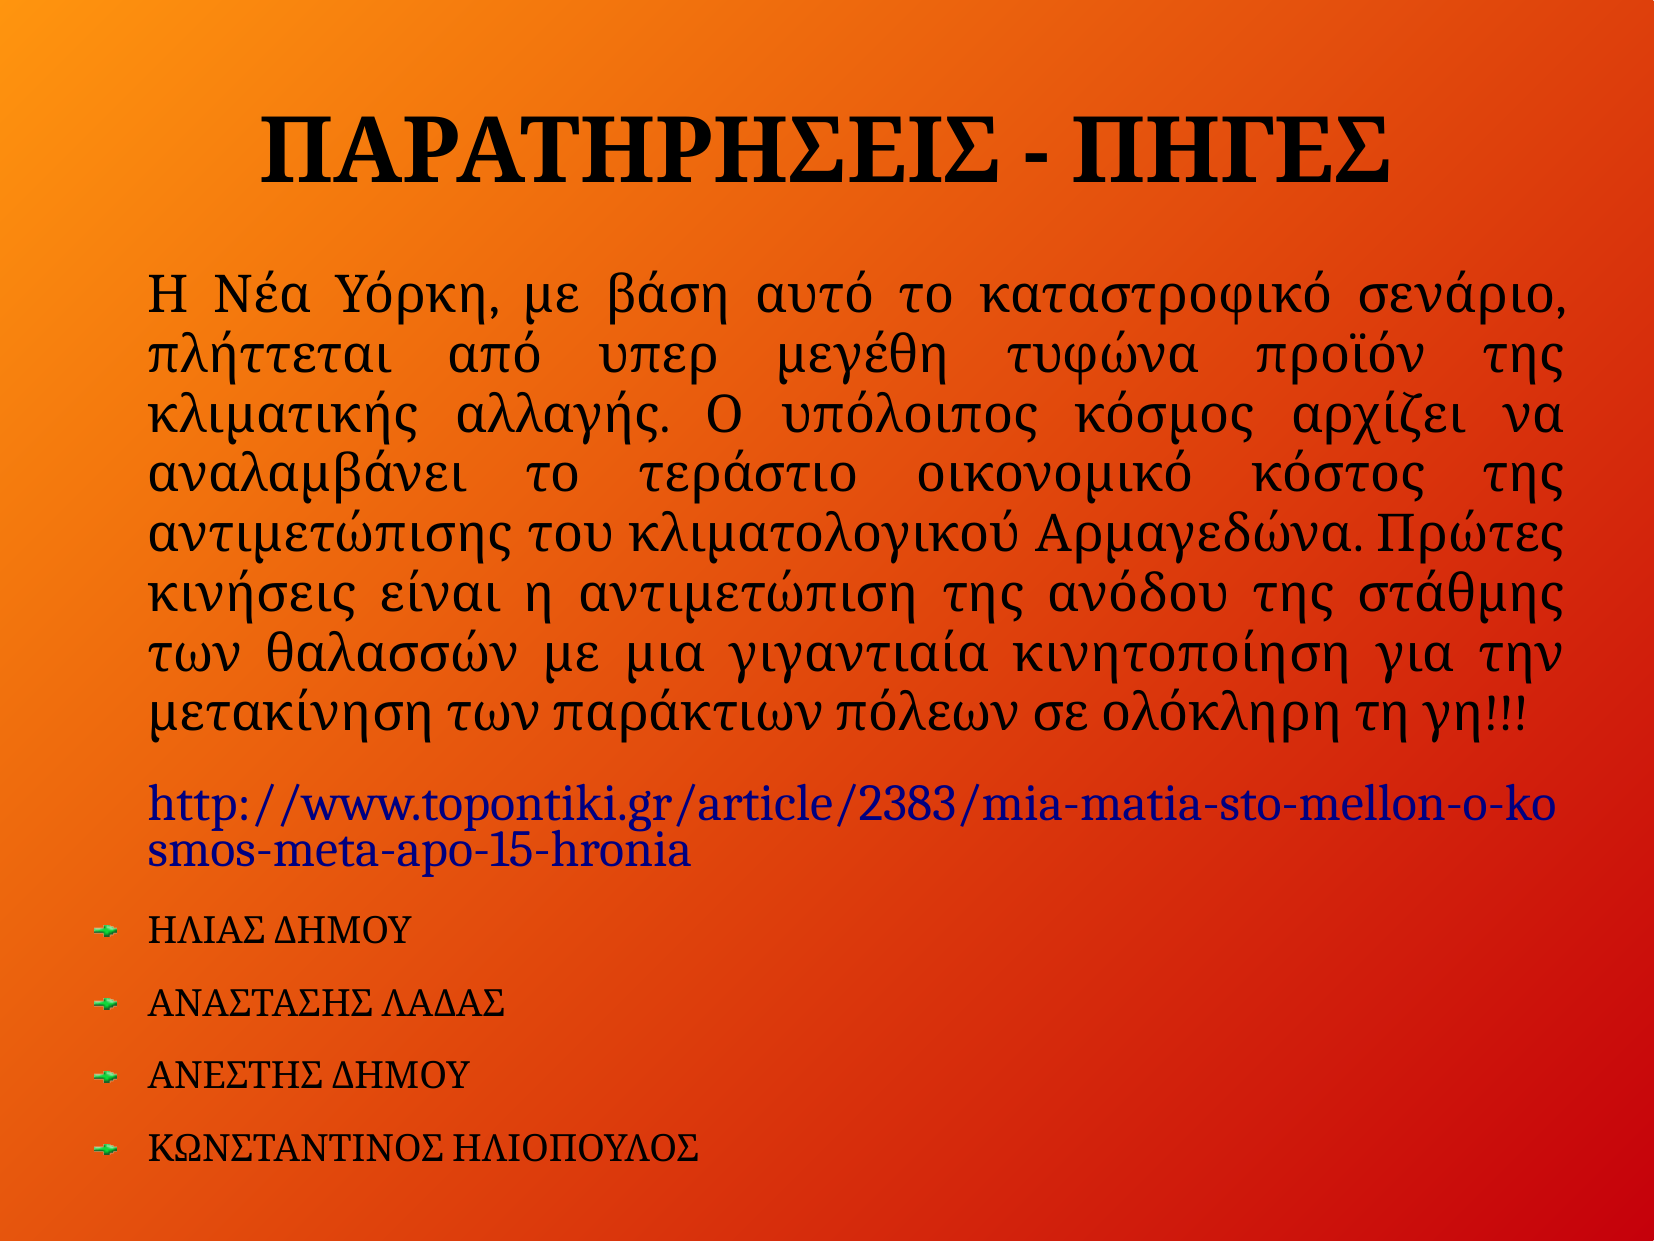

# ΠΑΡΑΤΗΡΗΣΕΙΣ - ΠΗΓΕΣ
Η Νέα Υόρκη, με βάση αυτό το καταστροφικό σενάριο, πλήττεται από υπερ μεγέθη τυφώνα προϊόν της κλιματικής αλλαγής. Ο υπόλοιπος κόσμος αρχίζει να αναλαμβάνει το τεράστιο οικονομικό κόστος της αντιμετώπισης του κλιματολογικού Αρμαγεδώνα. Πρώτες κινήσεις είναι η αντιμετώπιση της ανόδου της στάθμης των θαλασσών με μια γιγαντιαία κινητοποίηση για την μετακίνηση των παράκτιων πόλεων σε ολόκληρη τη γη!!!
http://www.topontiki.gr/article/2383/mia-matia-sto-mellon-o-kosmos-meta-apo-15-hronia
ΗΛΙΑΣ ΔΗΜΟΥ
ΑΝΑΣΤΑΣΗΣ ΛΑΔΑΣ
ΑΝΕΣΤΗΣ ΔΗΜΟΥ
ΚΩΝΣΤΑΝΤΙΝΟΣ ΗΛΙΟΠΟΥΛΟΣ